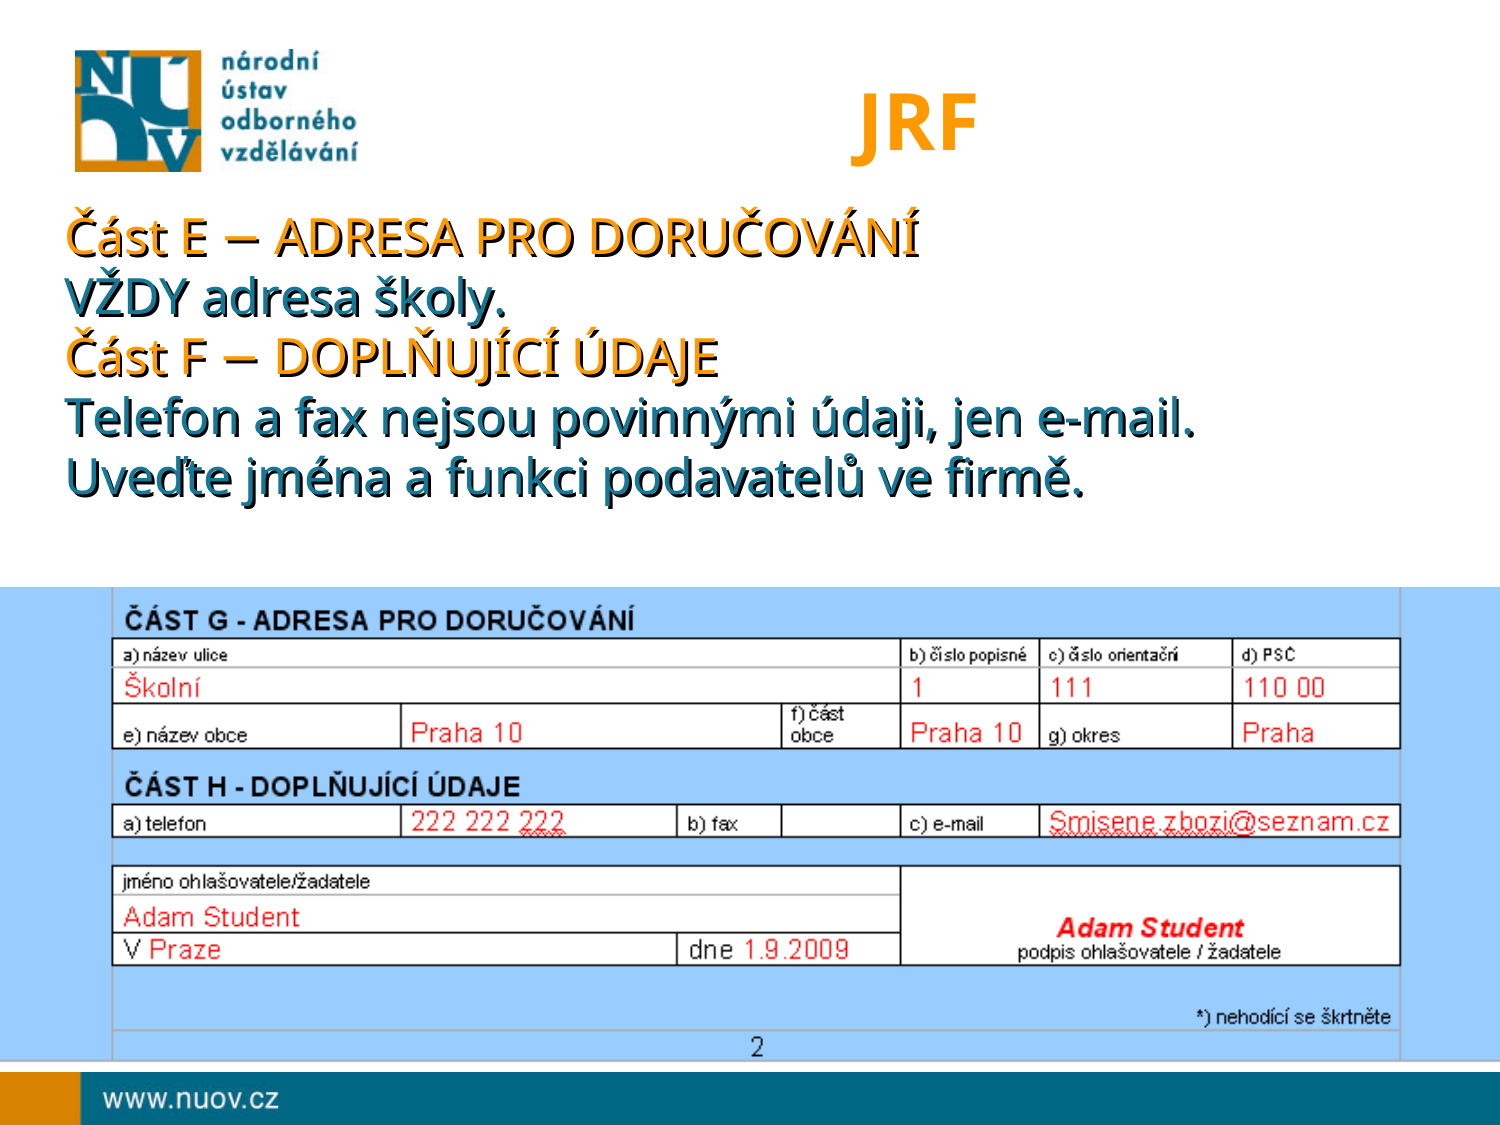

# JRF
Část E − ADRESA PRO DORUČOVÁNÍ
VŽDY adresa školy.
Část F − DOPLŇUJÍCÍ ÚDAJE
Telefon a fax nejsou povinnými údaji, jen e-mail.
Uveďte jména a funkci podavatelů ve firmě.